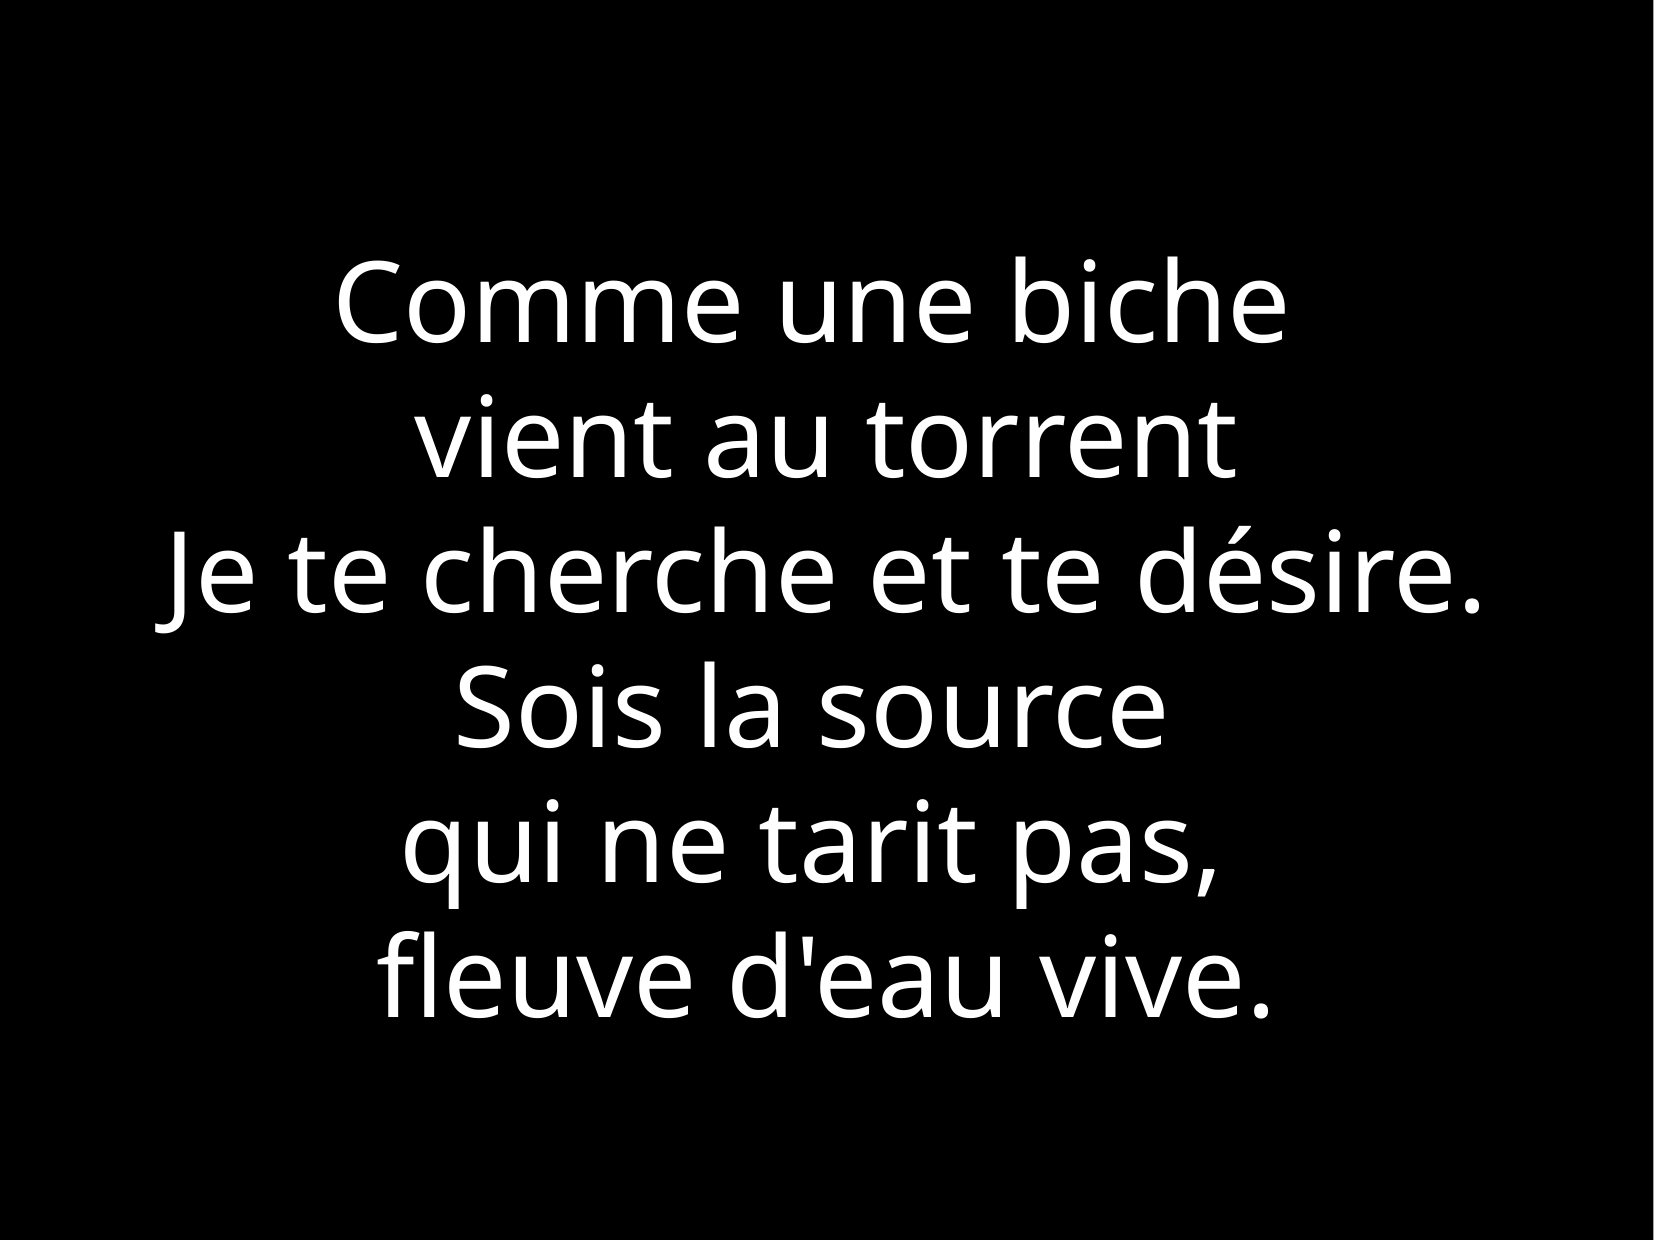

Comme une biche
vient au torrent
Je te cherche et te désire.
Sois la source
qui ne tarit pas,
fleuve d'eau vive.